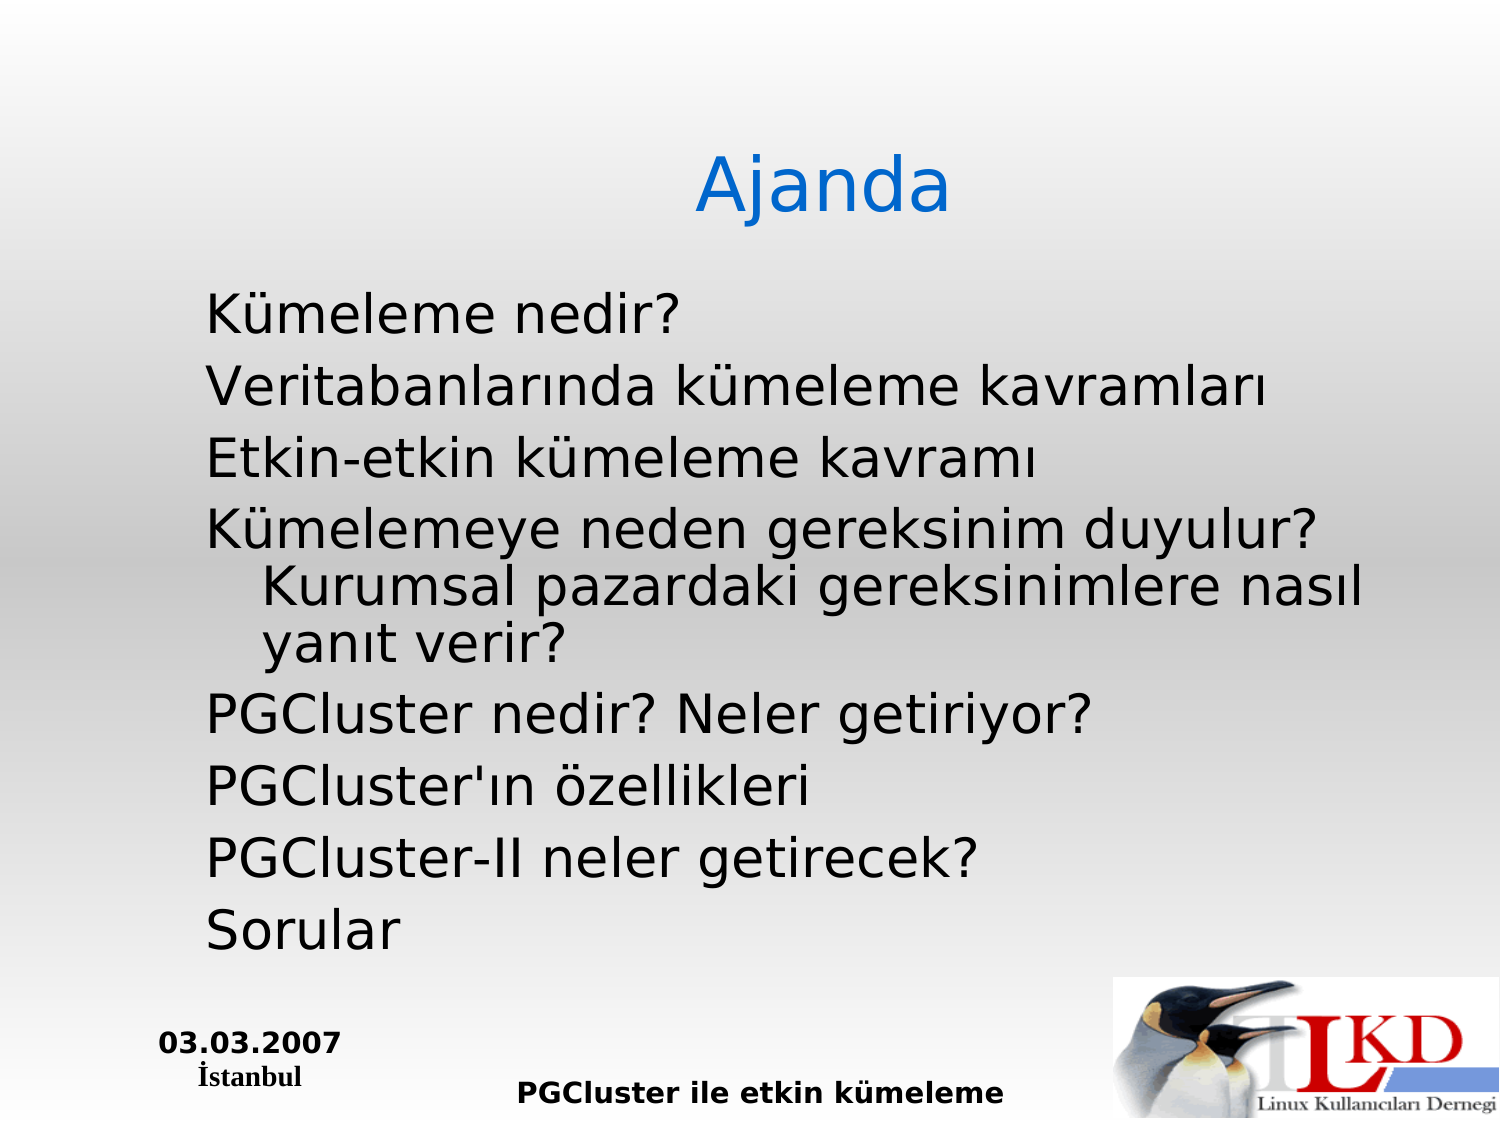

# Ajanda
Kümeleme nedir?
Veritabanlarında kümeleme kavramları
Etkin-etkin kümeleme kavramı
Kümelemeye neden gereksinim duyulur? Kurumsal pazardaki gereksinimlere nasıl yanıt verir?
PGCluster nedir? Neler getiriyor?
PGCluster'ın özellikleri
PGCluster-II neler getirecek?
Sorular